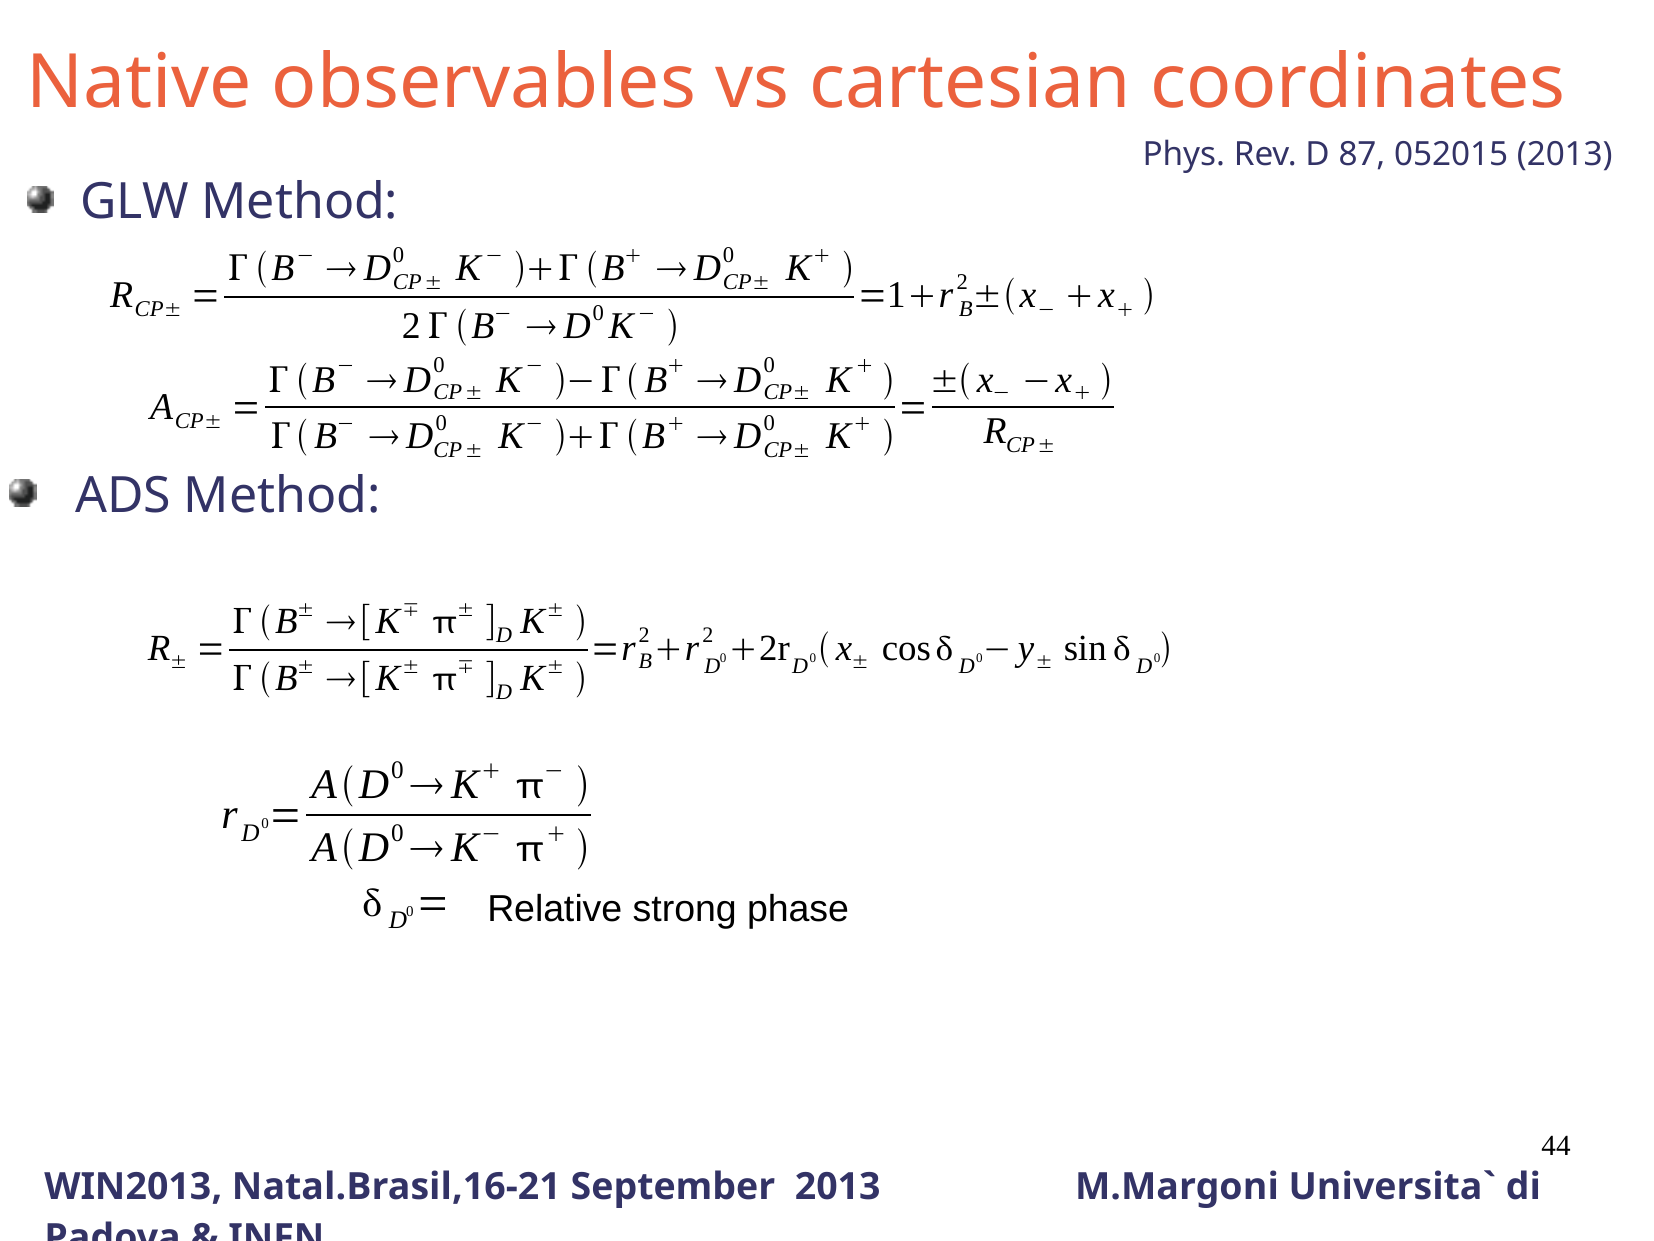

Native observables vs cartesian coordinates
Phys. Rev. D 87, 052015 (2013)
# GLW Method:
 ADS Method:
Relative strong phase
44
WIN2013, Natal.Brasil,16-21 September 2013 M.Margoni Universita` di Padova & INFN